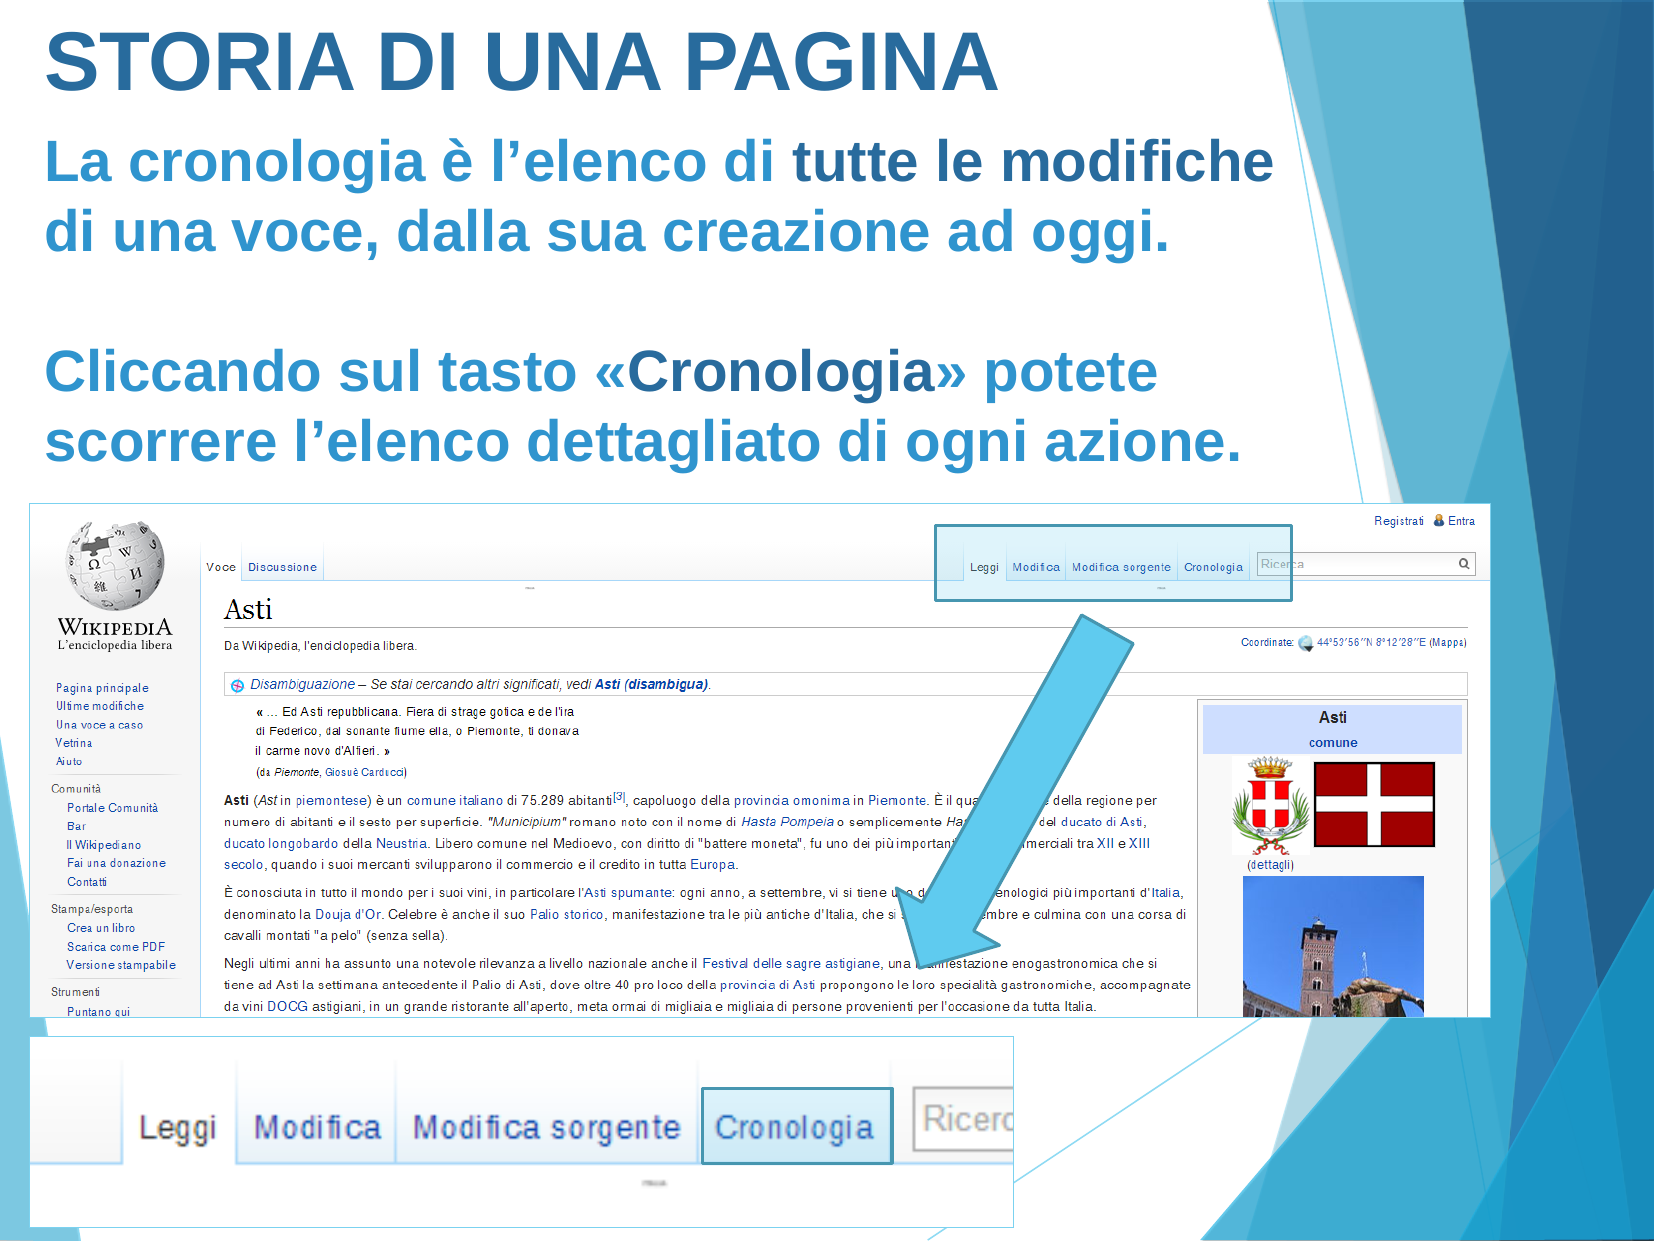

STORIA DI UNA PAGINA
La cronologia è l’elenco di tutte le modifiche di una voce, dalla sua creazione ad oggi.
Cliccando sul tasto «Cronologia» potete scorrere l’elenco dettagliato di ogni azione.